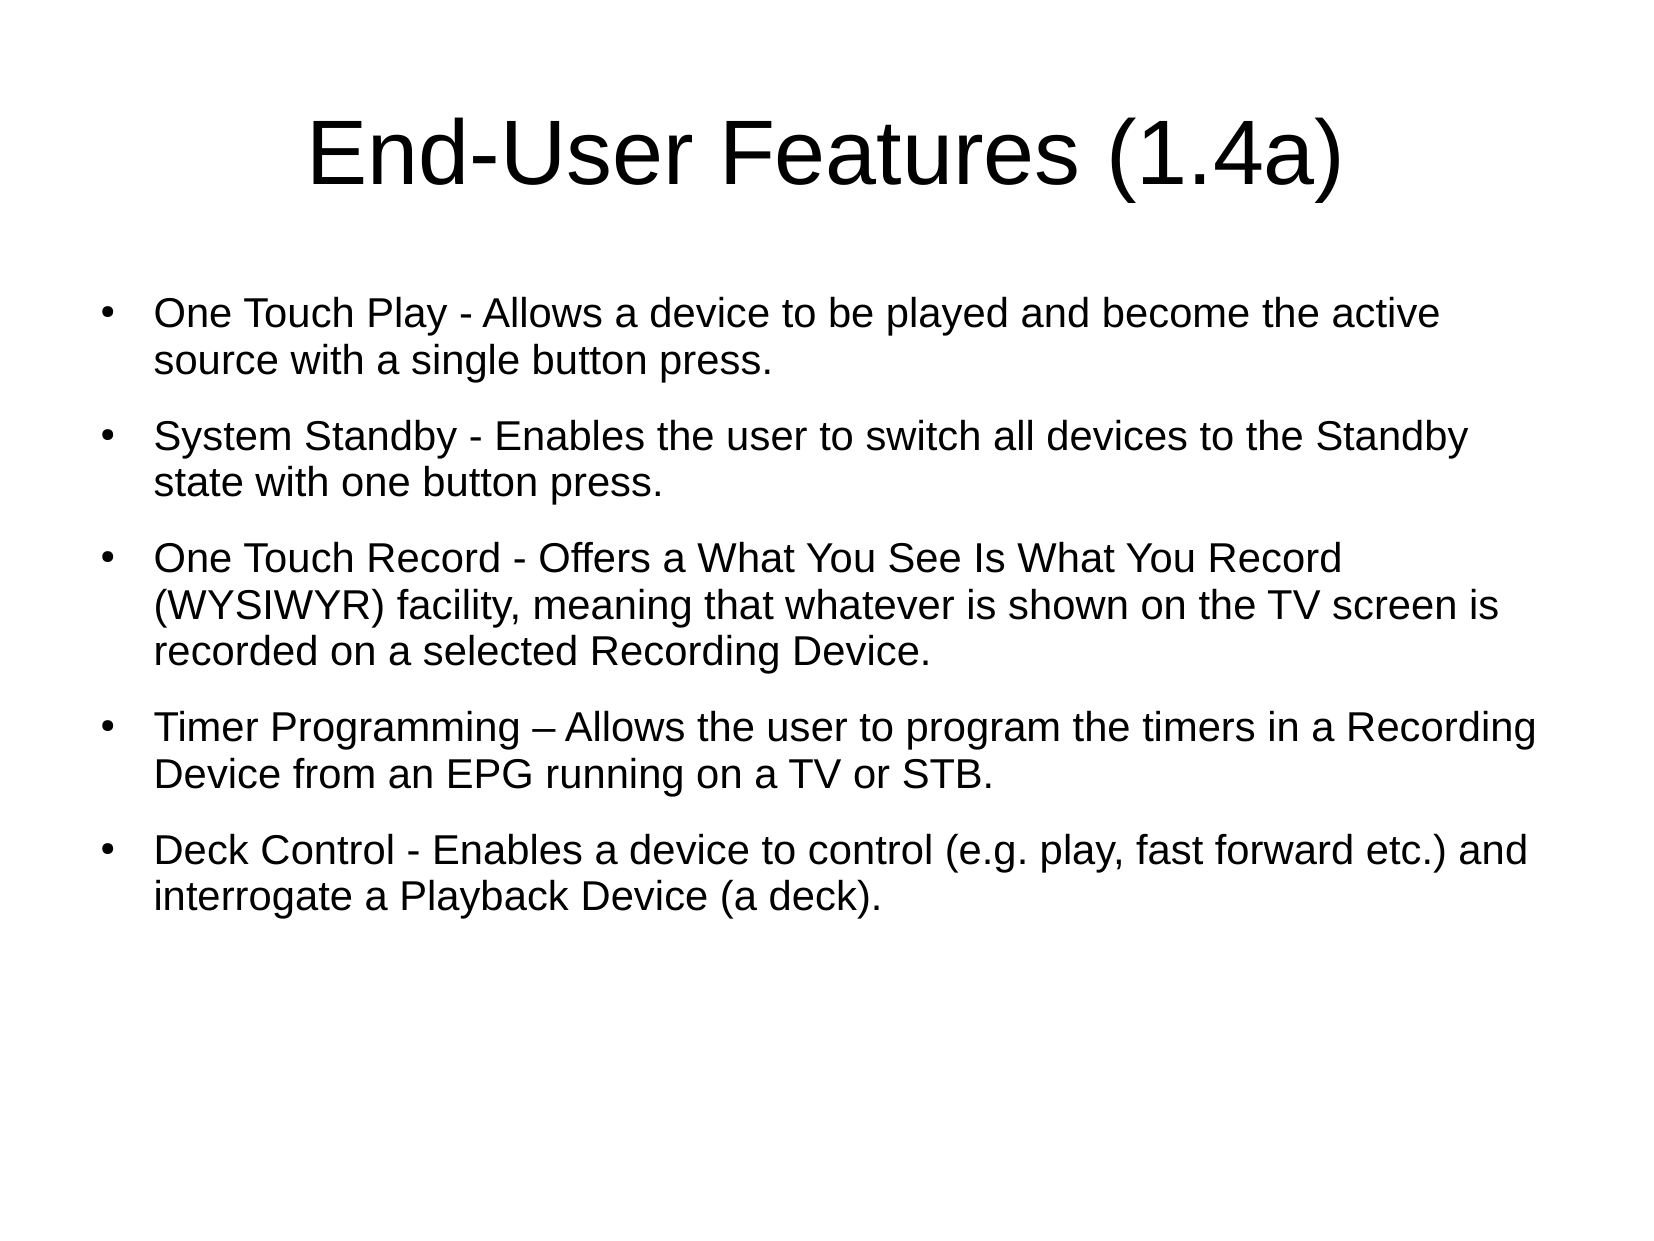

# End-User Features (1.4a)
One Touch Play - Allows a device to be played and become the active source with a single button press.
System Standby - Enables the user to switch all devices to the Standby state with one button press.
One Touch Record - Offers a What You See Is What You Record (WYSIWYR) facility, meaning that whatever is shown on the TV screen is recorded on a selected Recording Device.
Timer Programming – Allows the user to program the timers in a Recording Device from an EPG running on a TV or STB.
Deck Control - Enables a device to control (e.g. play, fast forward etc.) and interrogate a Playback Device (a deck).